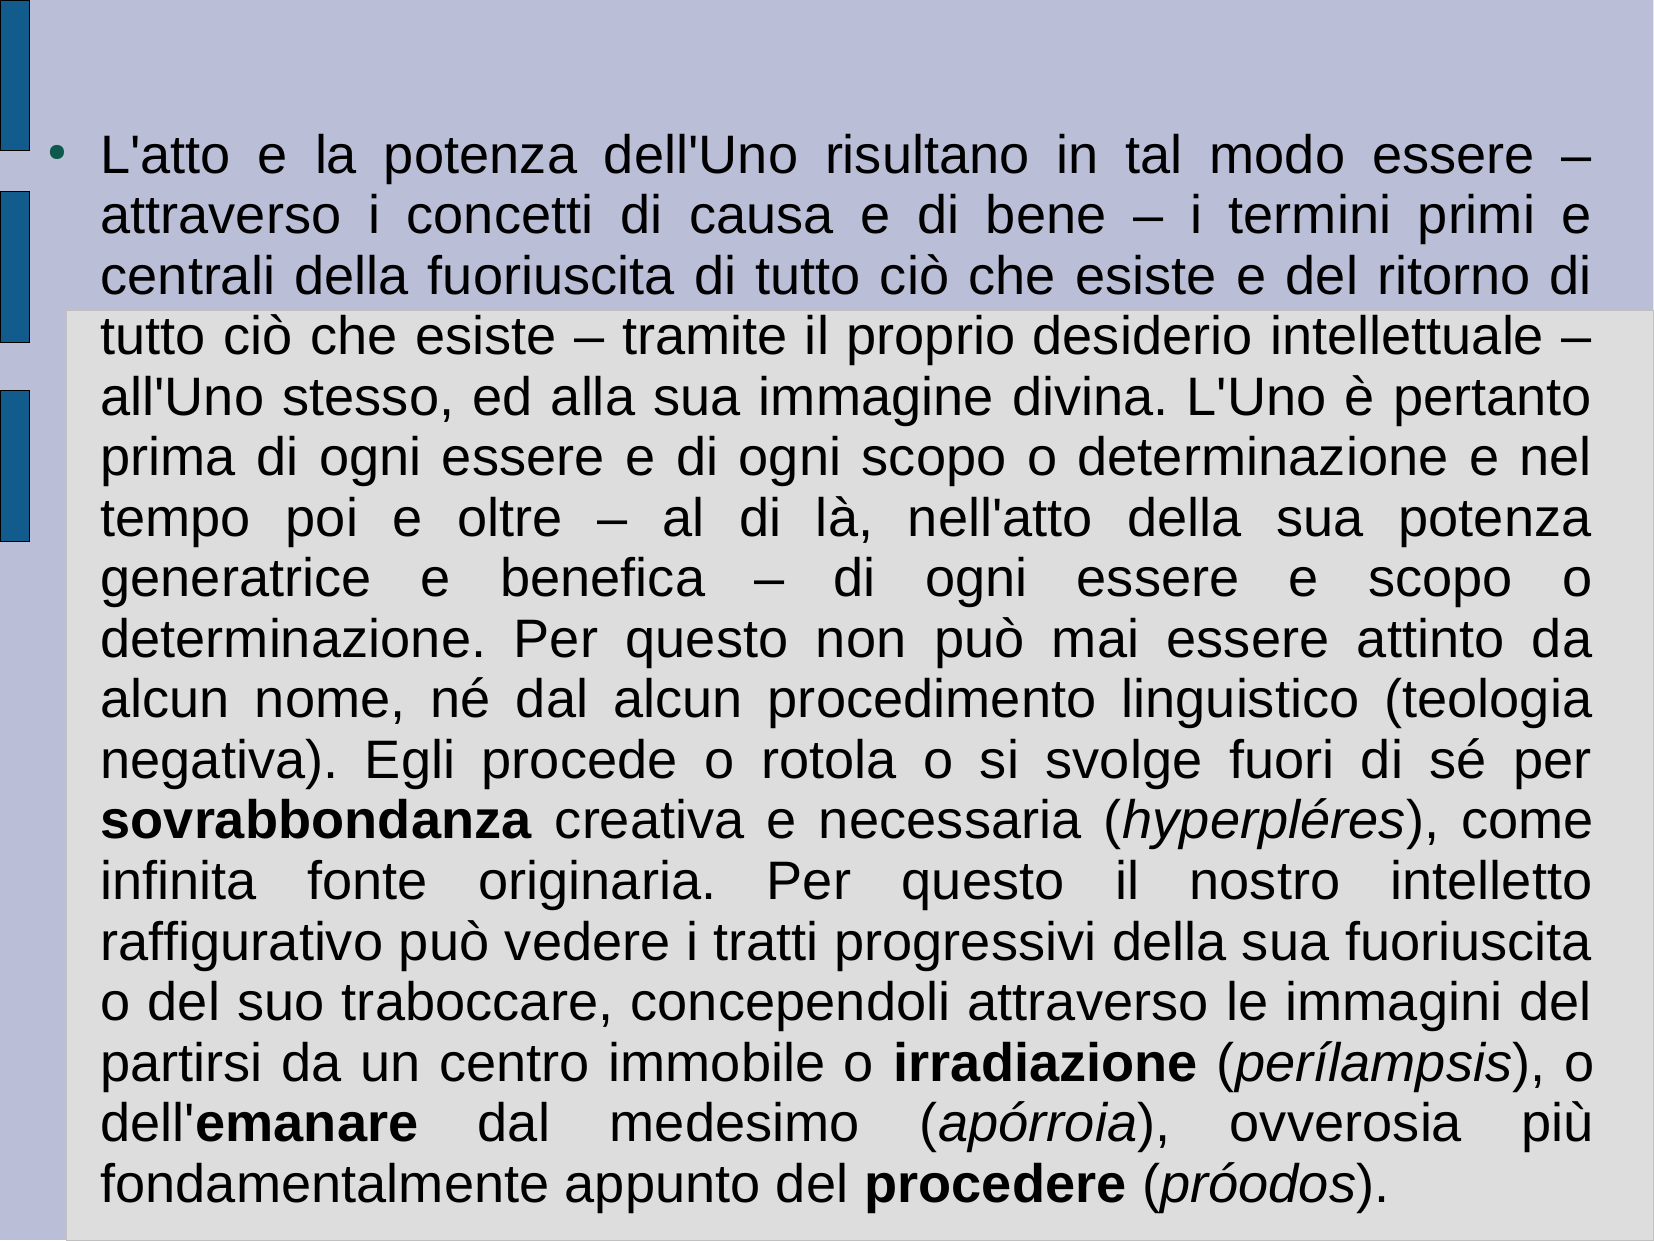

#
L'atto e la potenza dell'Uno risultano in tal modo essere – attraverso i concetti di causa e di bene – i termini primi e centrali della fuoriuscita di tutto ciò che esiste e del ritorno di tutto ciò che esiste – tramite il proprio desiderio intellettuale – all'Uno stesso, ed alla sua immagine divina. L'Uno è pertanto prima di ogni essere e di ogni scopo o determinazione e nel tempo poi e oltre – al di là, nell'atto della sua potenza generatrice e benefica – di ogni essere e scopo o determinazione. Per questo non può mai essere attinto da alcun nome, né dal alcun procedimento linguistico (teologia negativa). Egli procede o rotola o si svolge fuori di sé per sovrabbondanza creativa e necessaria (hyperpléres), come infinita fonte originaria. Per questo il nostro intelletto raffigurativo può vedere i tratti progressivi della sua fuoriuscita o del suo traboccare, concependoli attraverso le immagini del partirsi da un centro immobile o irradiazione (perílampsis), o dell'emanare dal medesimo (apórroia), ovverosia più fondamentalmente appunto del procedere (próodos).